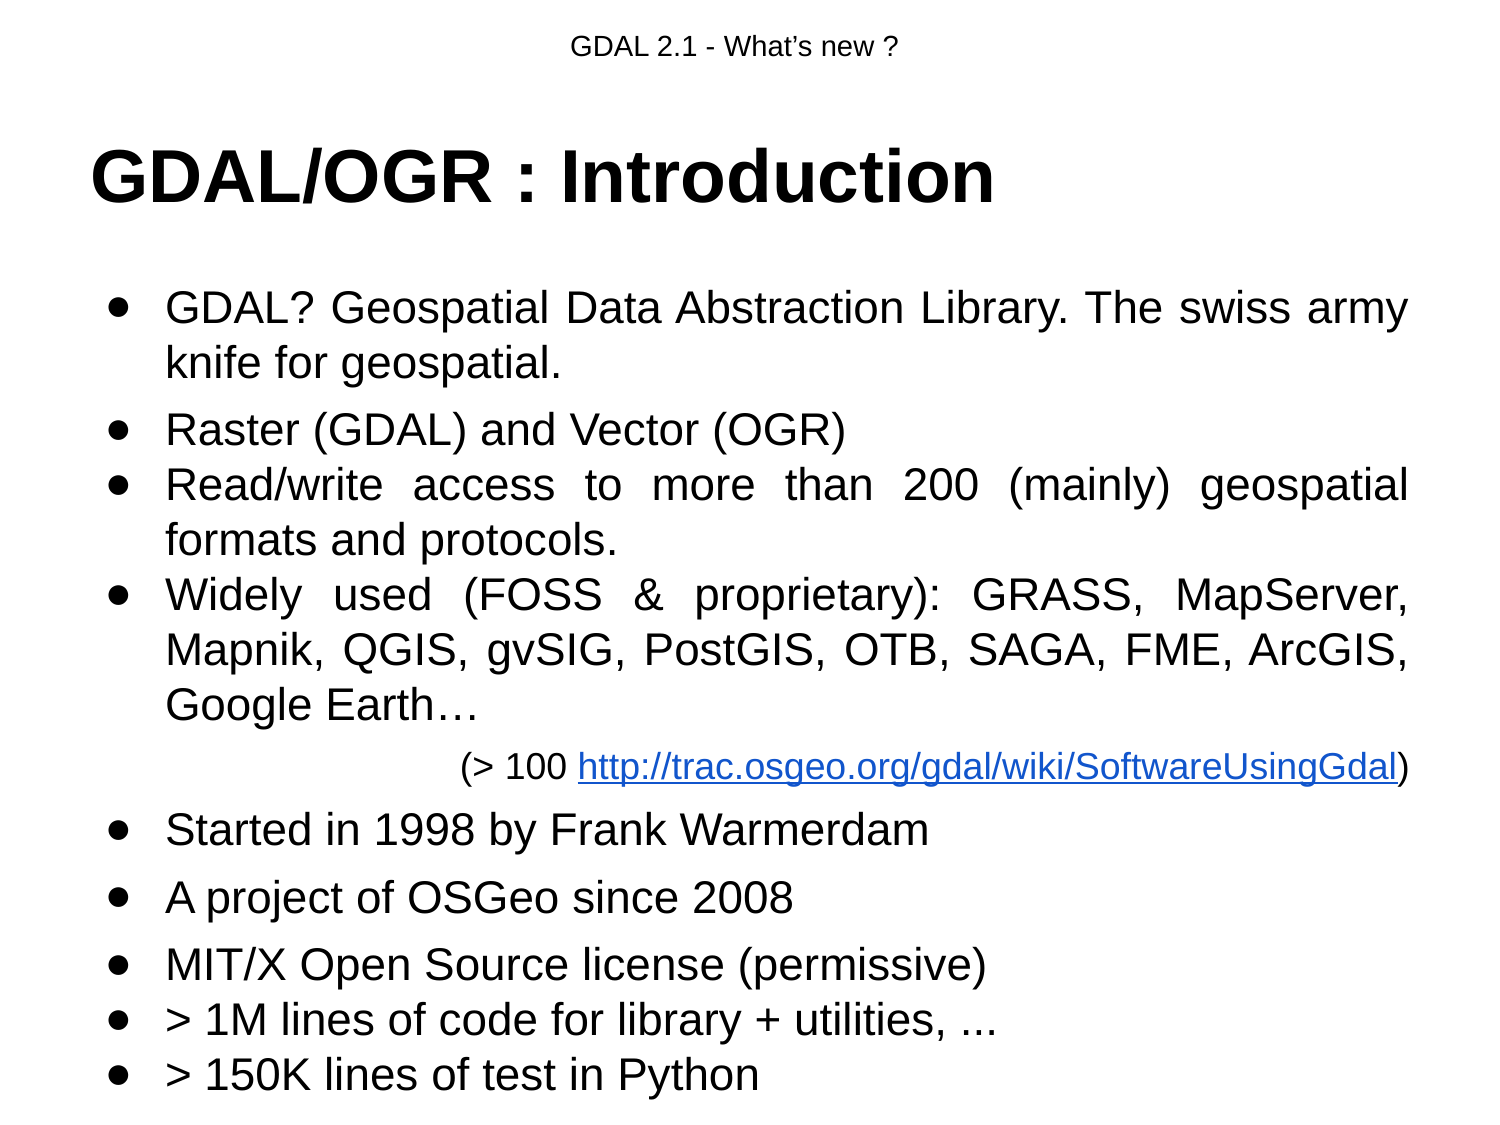

# GDAL/OGR : Introduction
GDAL? Geospatial Data Abstraction Library. The swiss army knife for geospatial.
Raster (GDAL) and Vector (OGR)
Read/write access to more than 200 (mainly) geospatial formats and protocols.
Widely used (FOSS & proprietary): GRASS, MapServer, Mapnik, QGIS, gvSIG, PostGIS, OTB, SAGA, FME, ArcGIS, Google Earth…
(> 100 http://trac.osgeo.org/gdal/wiki/SoftwareUsingGdal)
Started in 1998 by Frank Warmerdam
A project of OSGeo since 2008
MIT/X Open Source license (permissive)
> 1M lines of code for library + utilities, ...
> 150K lines of test in Python